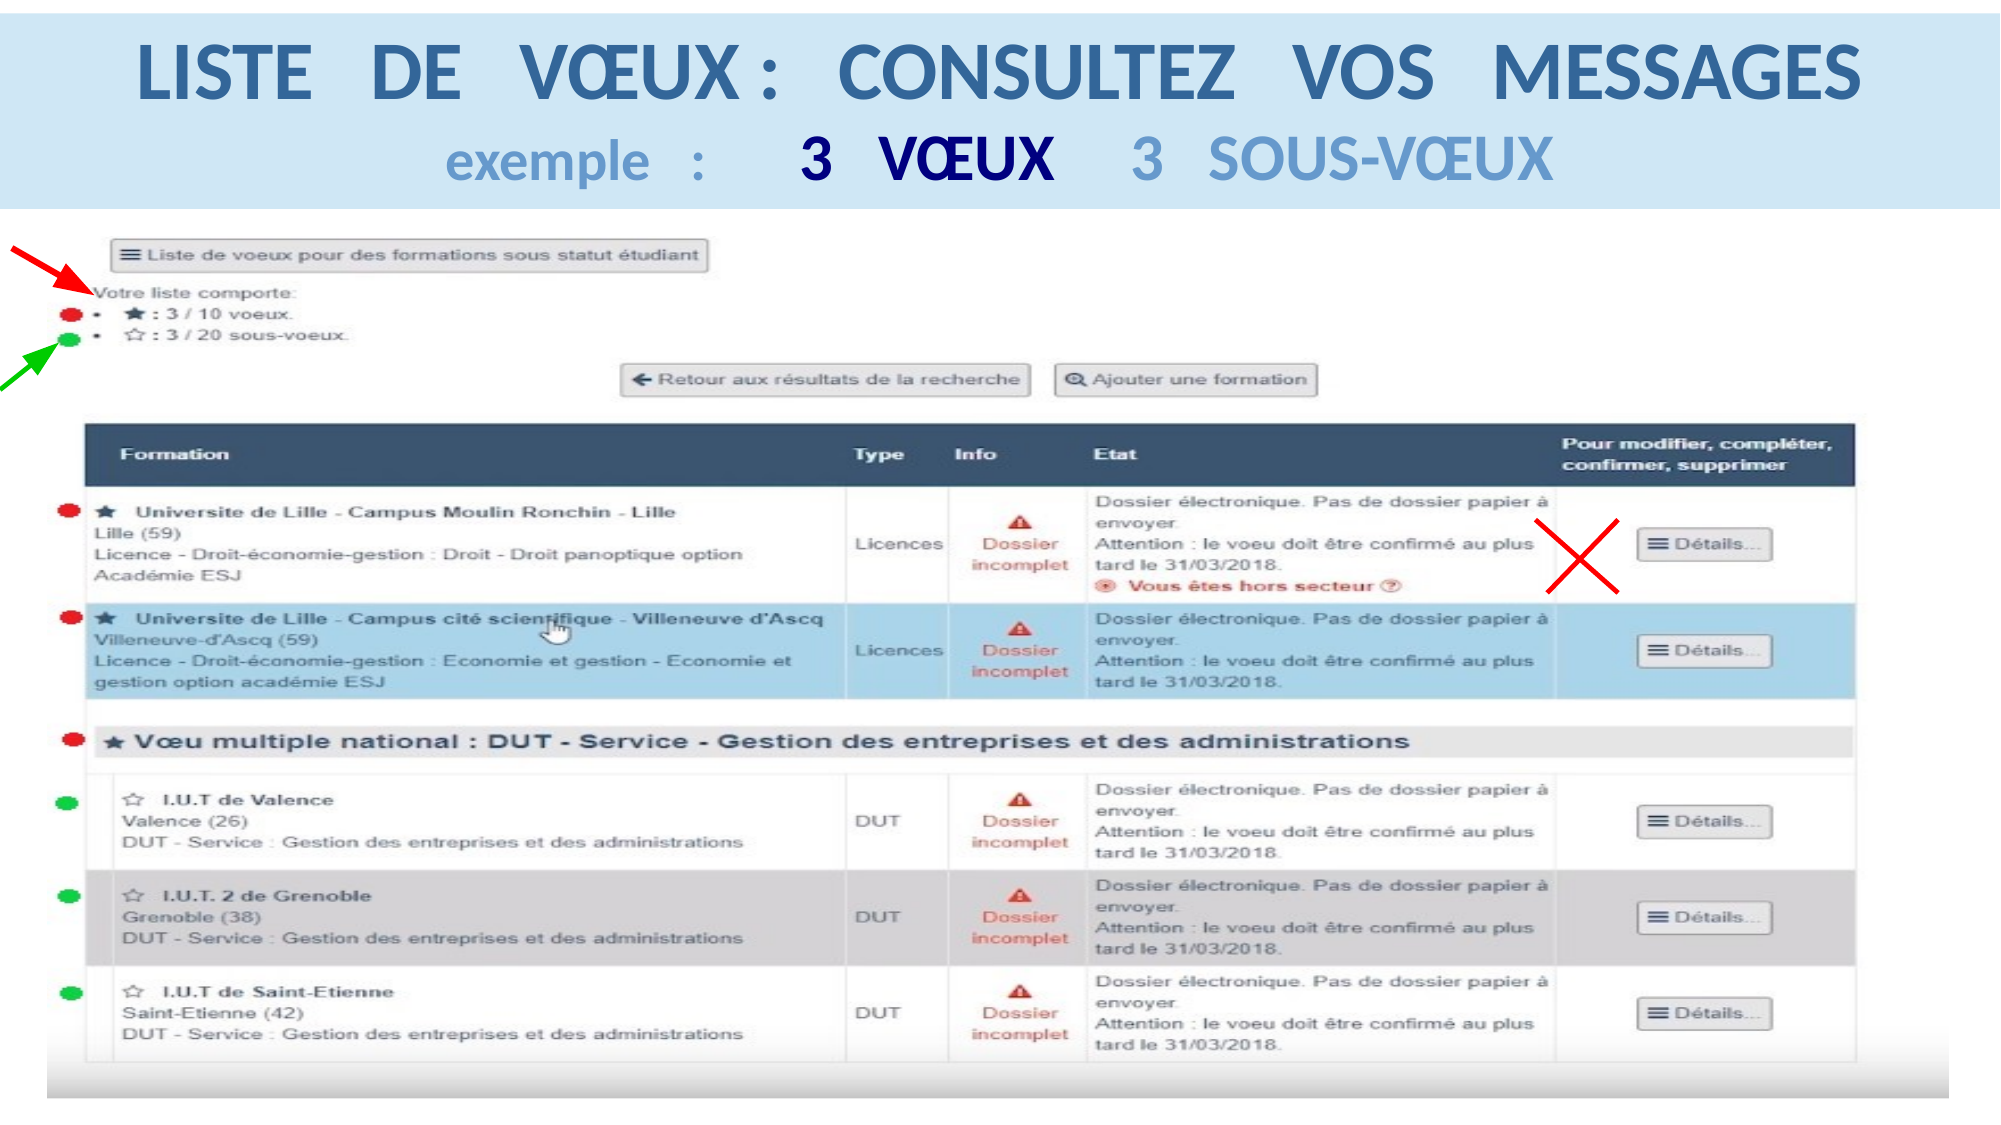

# LISTE DE VŒUX : CONSULTEZ VOS MESSAGES exemple  : 3 VŒUX 3 SOUS-VŒUX